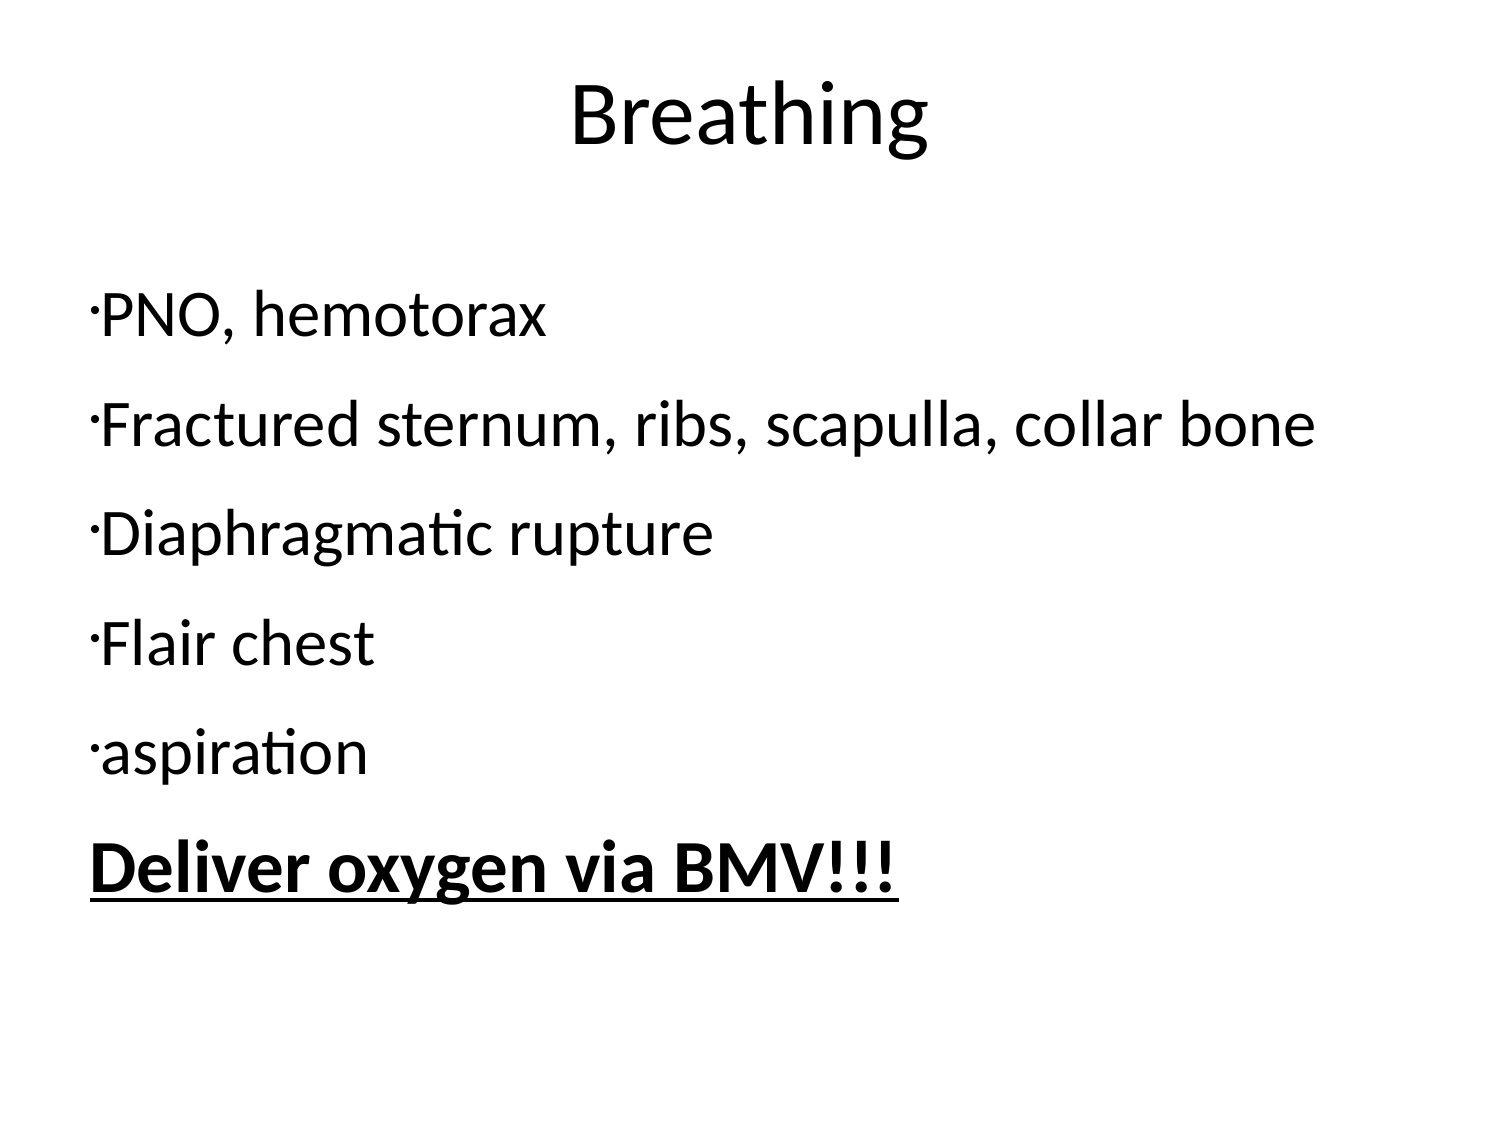

# Breathing
PNO, hemotorax
Fractured sternum, ribs, scapulla, collar bone
Diaphragmatic rupture
Flair chest
aspiration
Deliver oxygen via BMV!!!